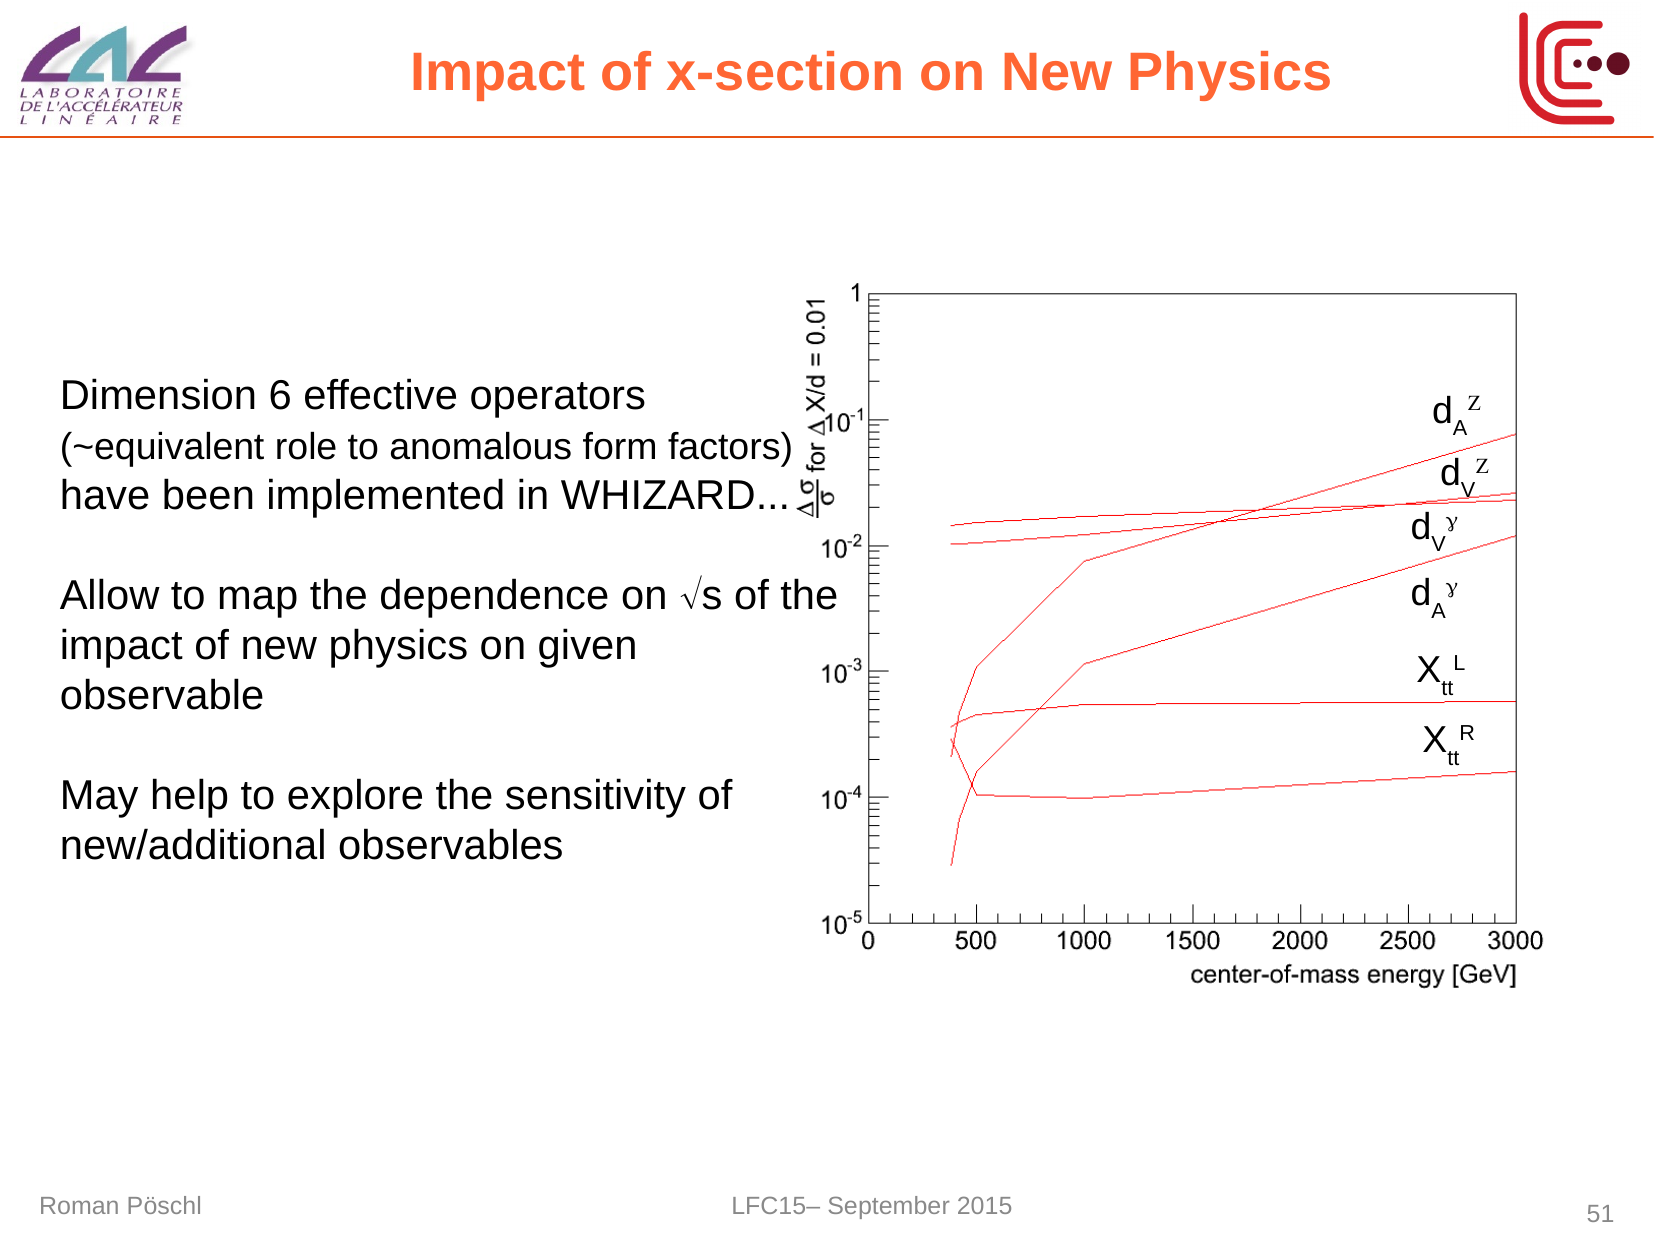

# Impact of x-section on New Physics
Dimension 6 effective operators (~equivalent role to anomalous form factors) have been implemented in WHIZARD...
Allow to map the dependence on √s of the impact of new physics on given observable
May help to explore the sensitivity of new/additional observables
dAZ
dVZ
dVγ
dAγ
XttL
XttR